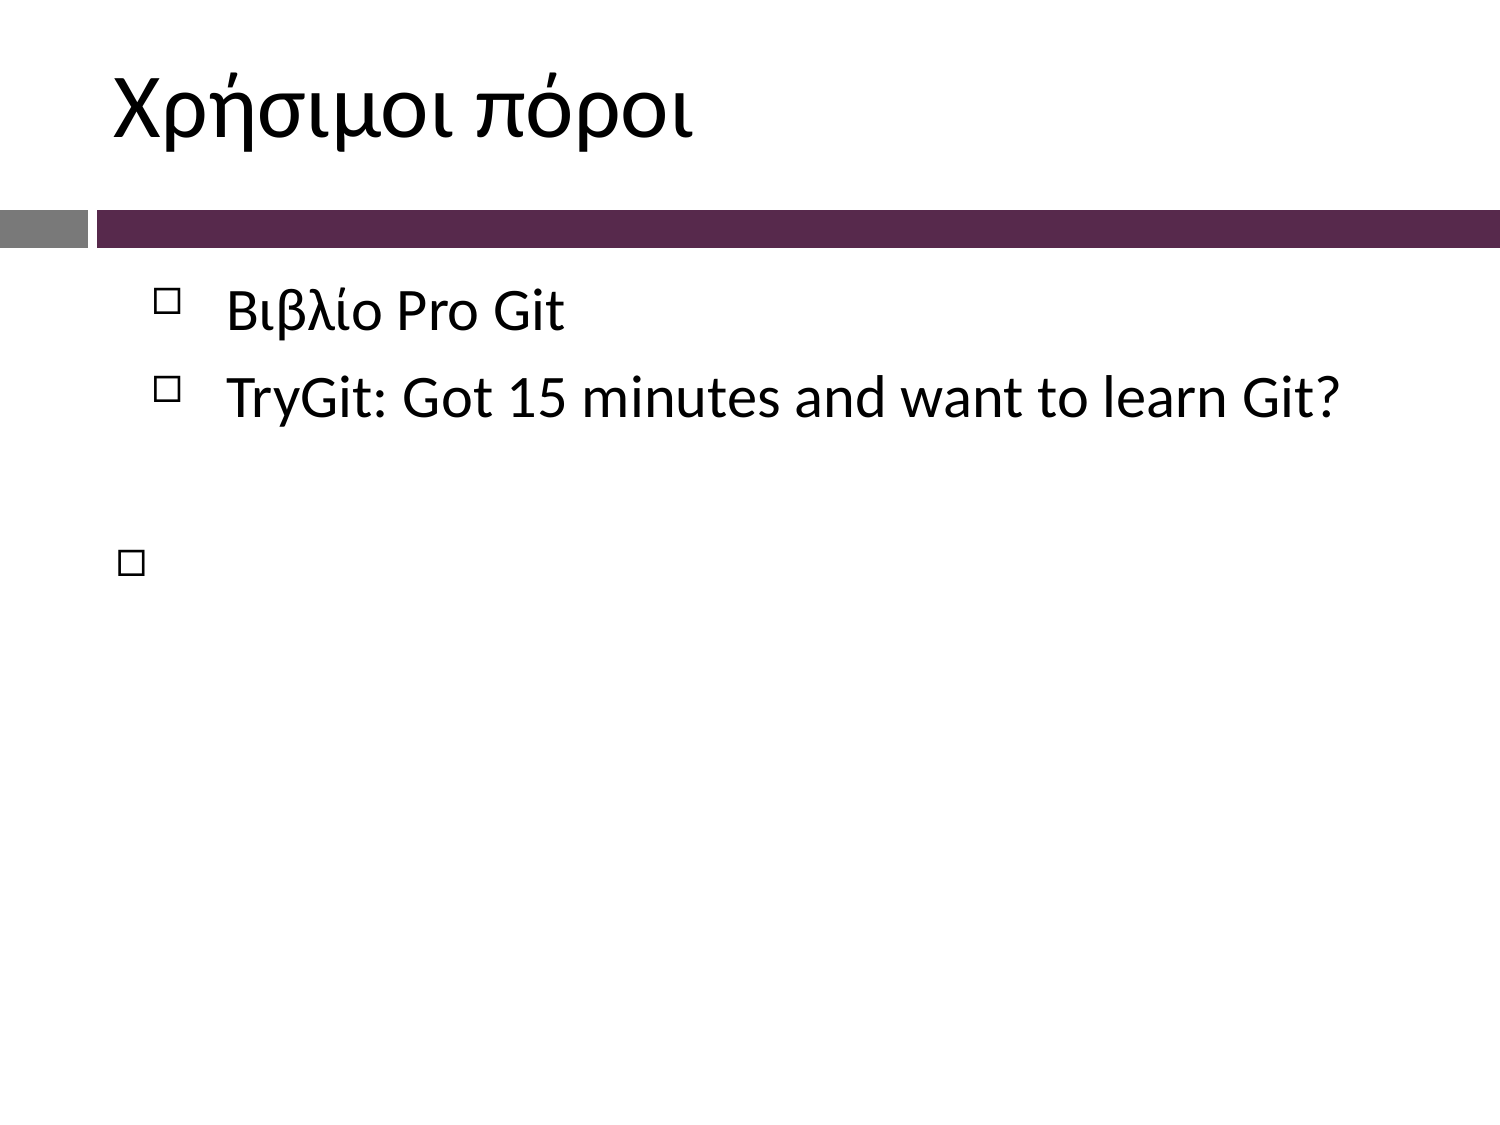

# Χρήσιμοι πόροι
Βιβλίο Pro Git
TryGit: Got 15 minutes and want to learn Git?